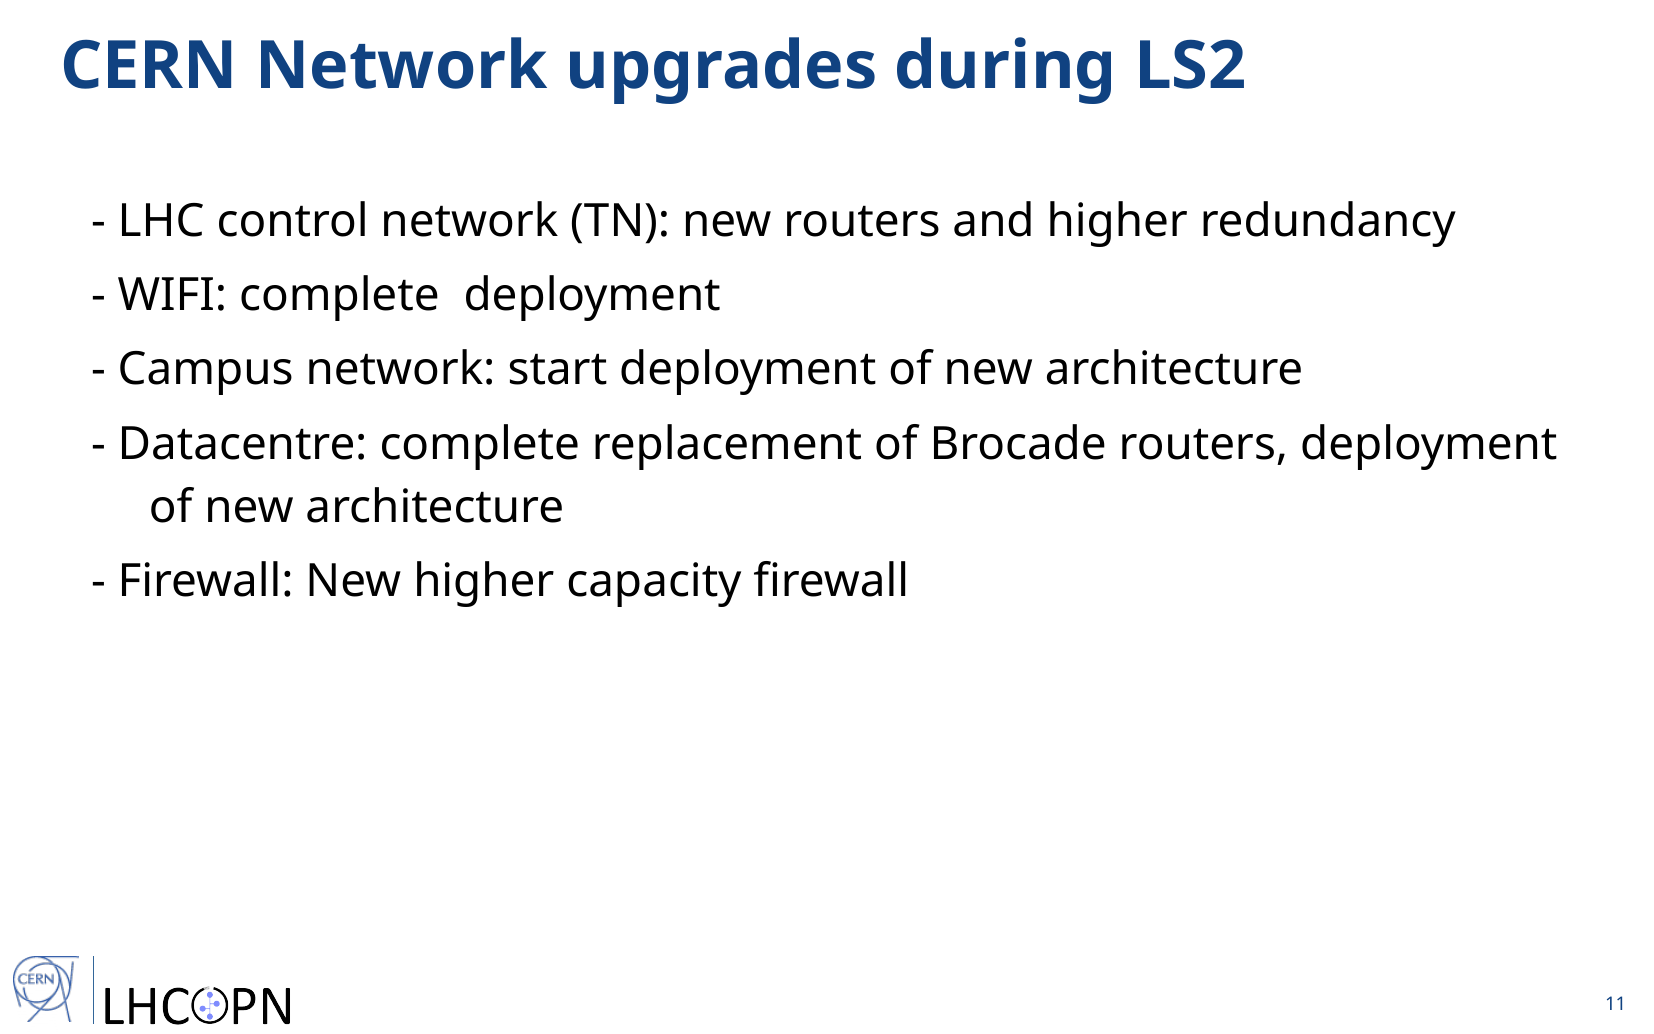

# CERN Network upgrades during LS2
- LHC control network (TN): new routers and higher redundancy
- WIFI: complete deployment
- Campus network: start deployment of new architecture
- Datacentre: complete replacement of Brocade routers, deployment of new architecture
- Firewall: New higher capacity firewall